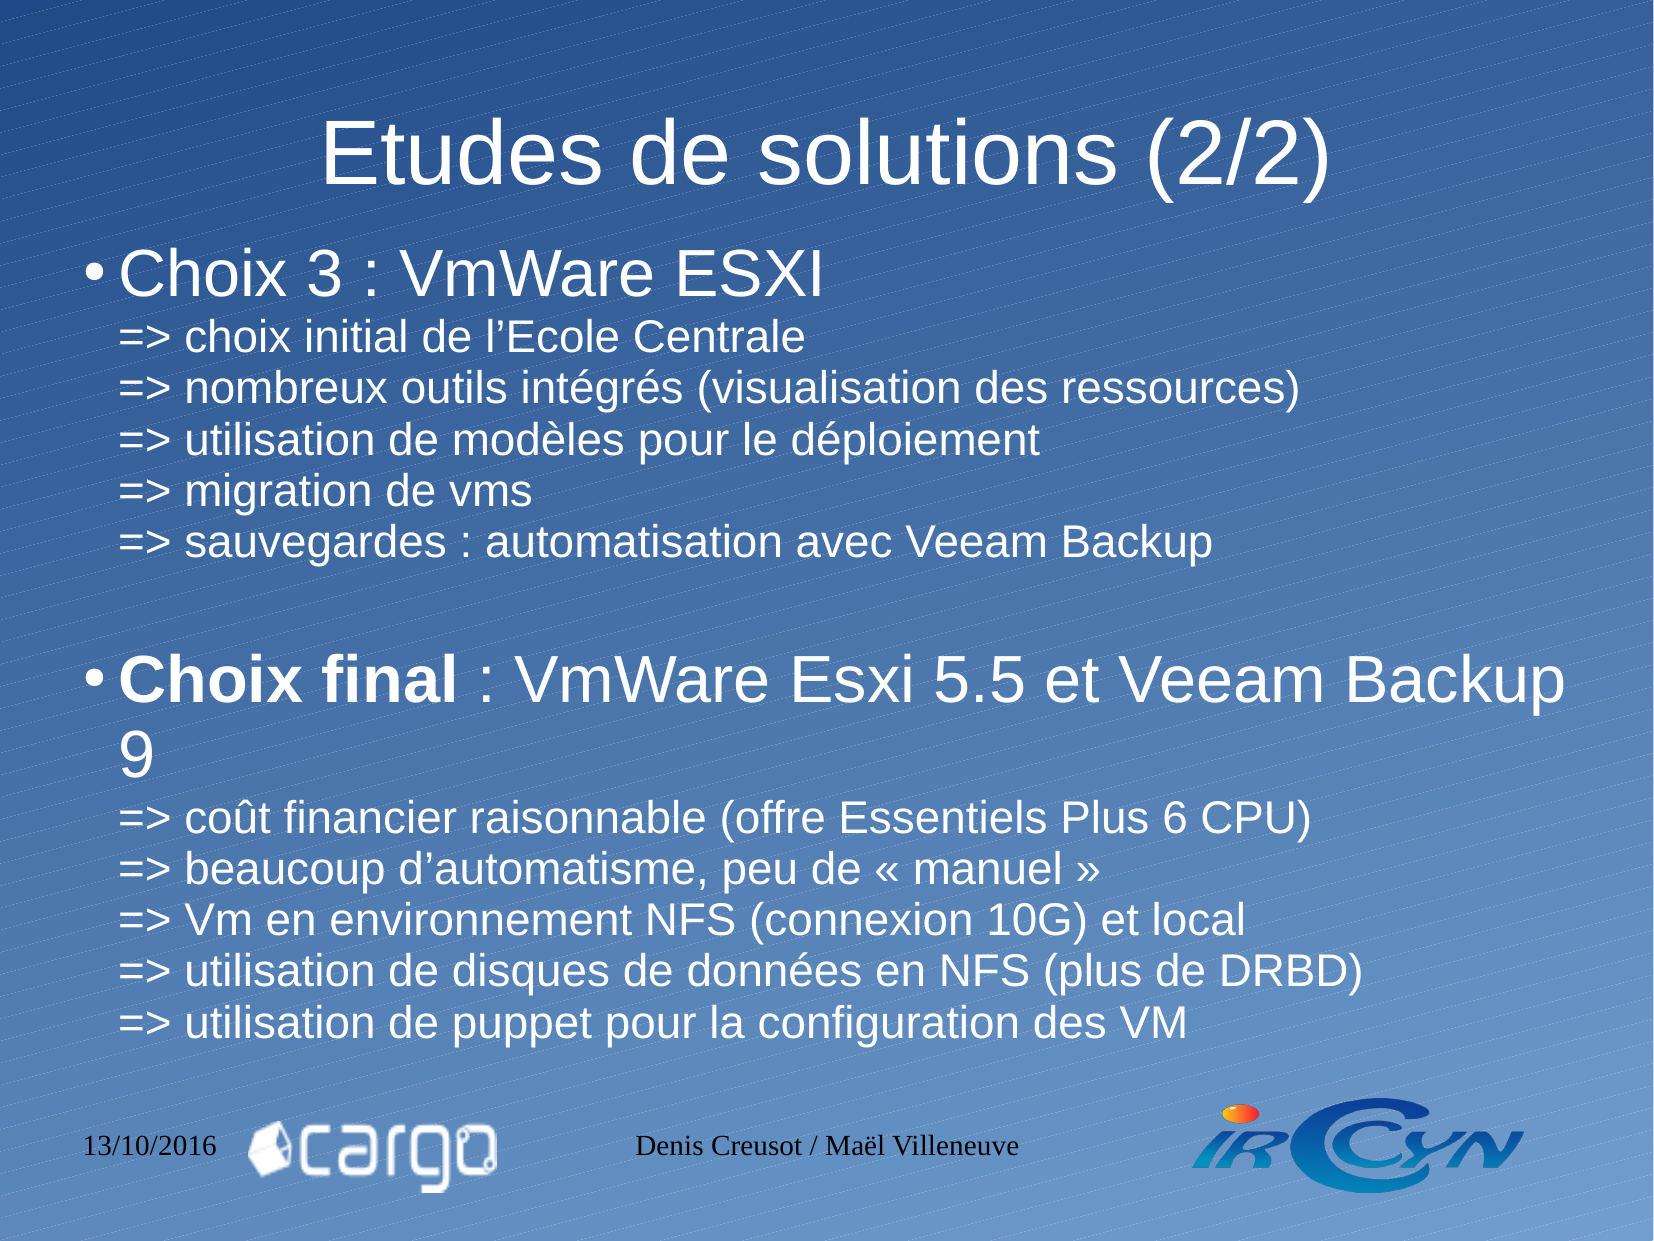

# Etudes de solutions (2/2)
Choix 3 : VmWare ESXI
=> choix initial de l’Ecole Centrale
=> nombreux outils intégrés (visualisation des ressources)
=> utilisation de modèles pour le déploiement
=> migration de vms
=> sauvegardes : automatisation avec Veeam Backup
Choix final : VmWare Esxi 5.5 et Veeam Backup 9
=> coût financier raisonnable (offre Essentiels Plus 6 CPU)
=> beaucoup d’automatisme, peu de « manuel »
=> Vm en environnement NFS (connexion 10G) et local
=> utilisation de disques de données en NFS (plus de DRBD)
=> utilisation de puppet pour la configuration des VM
13/10/2016
Denis Creusot / Maël Villeneuve